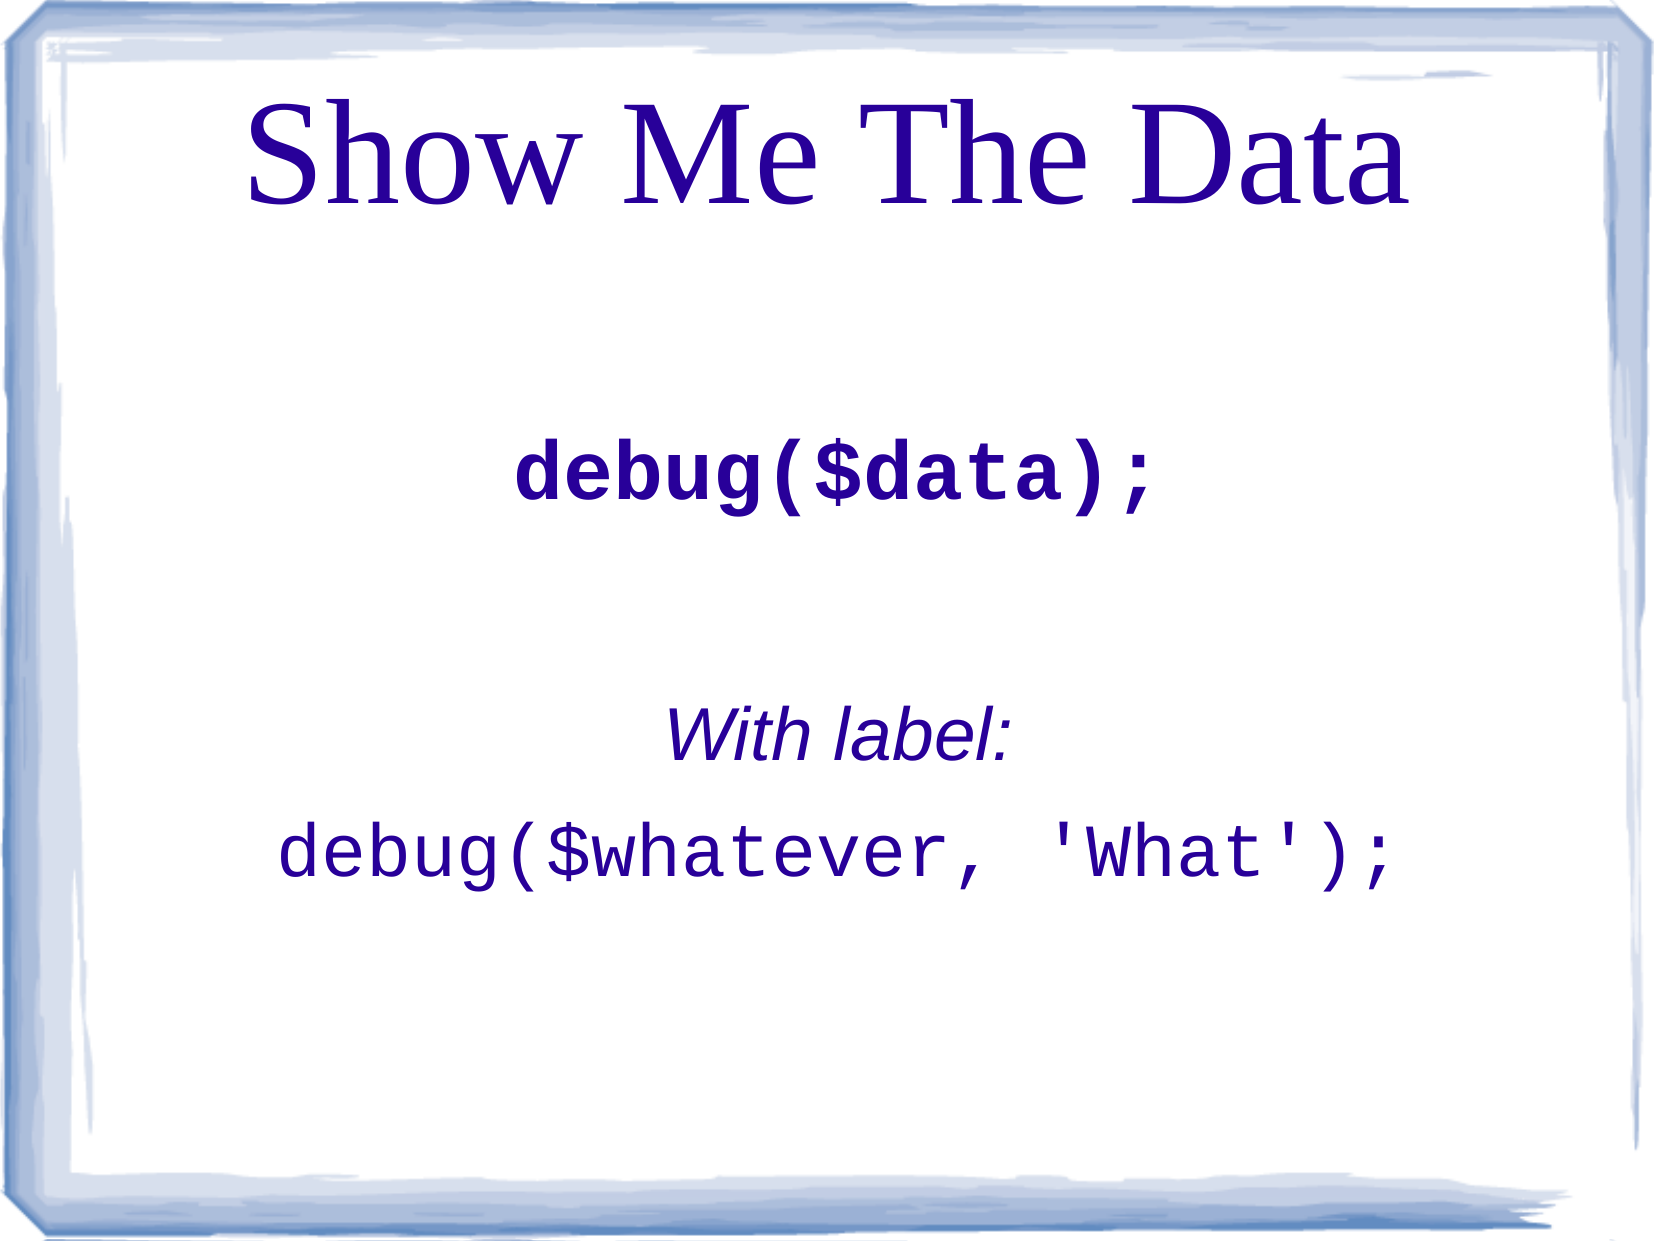

# Show Me The Data
debug($data);
With label:
debug($whatever, 'What');